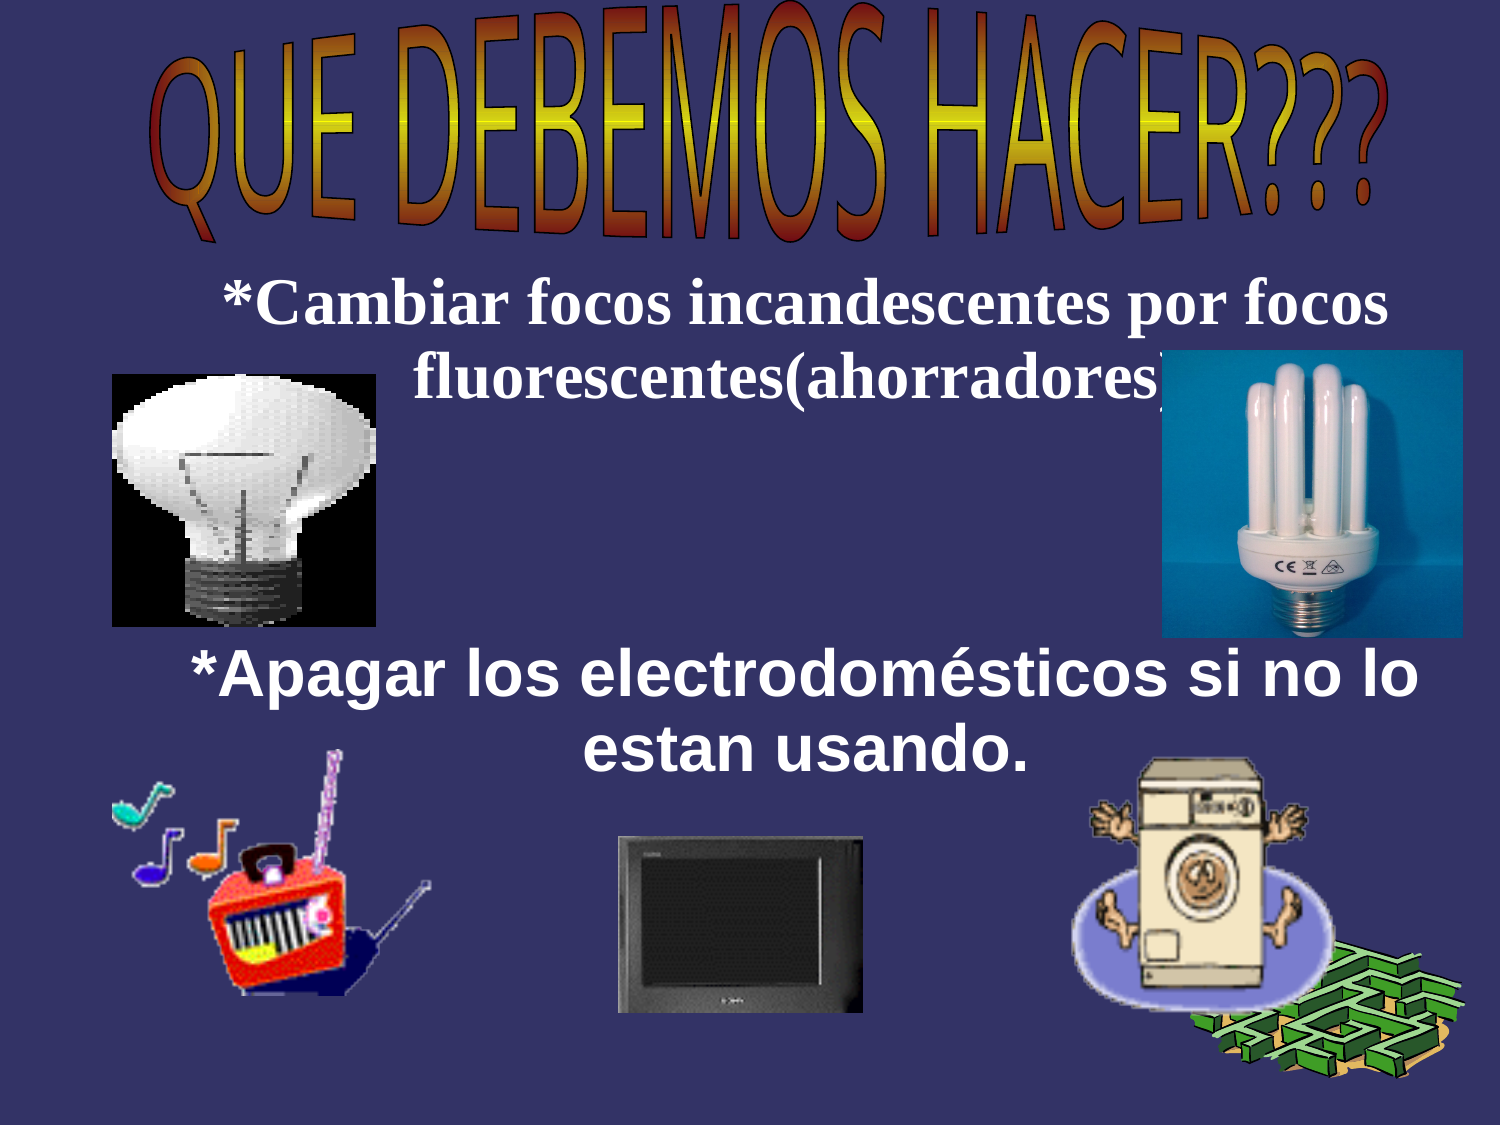

QUE DEBEMOS HACER???
#
*Cambiar focos incandescentes por focos fluorescentes(ahorradores).
*Apagar los electrodomésticos si no lo estan usando.